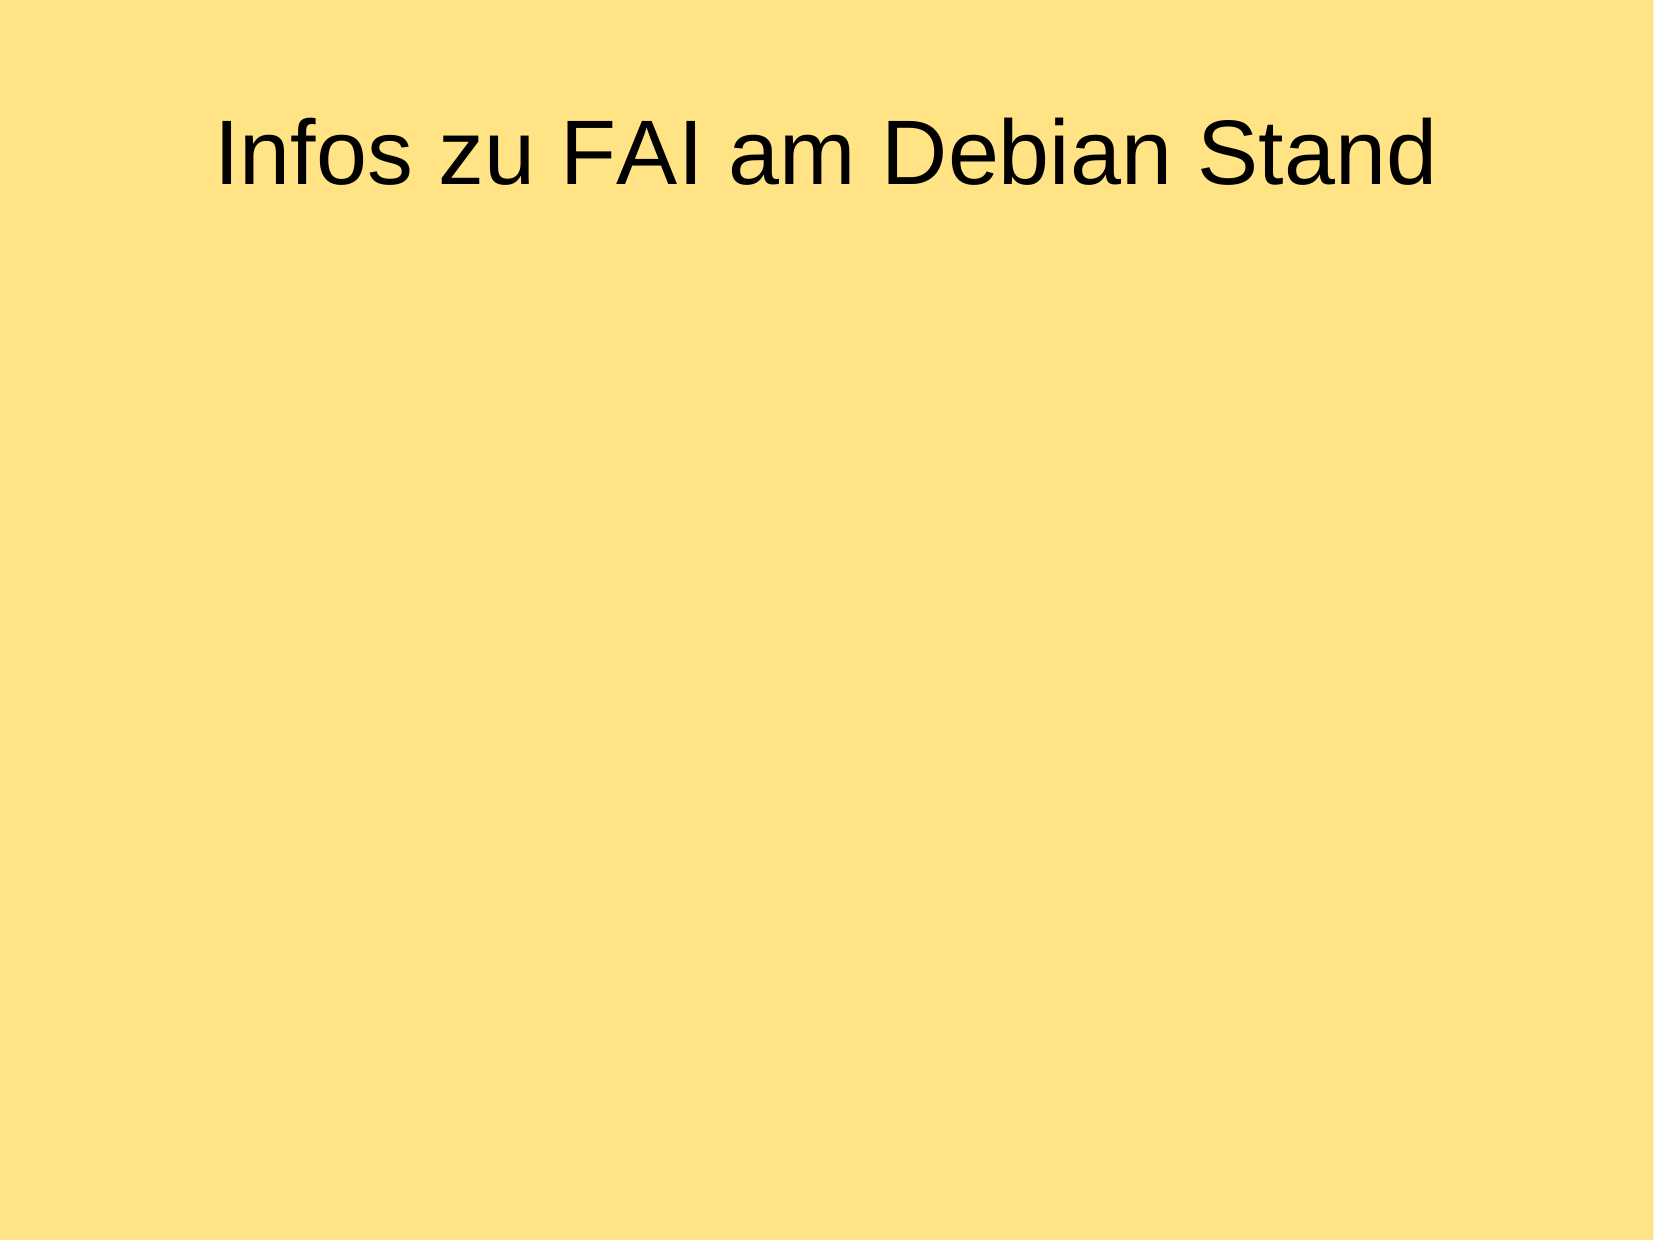

# Infos zu FAI am Debian Stand